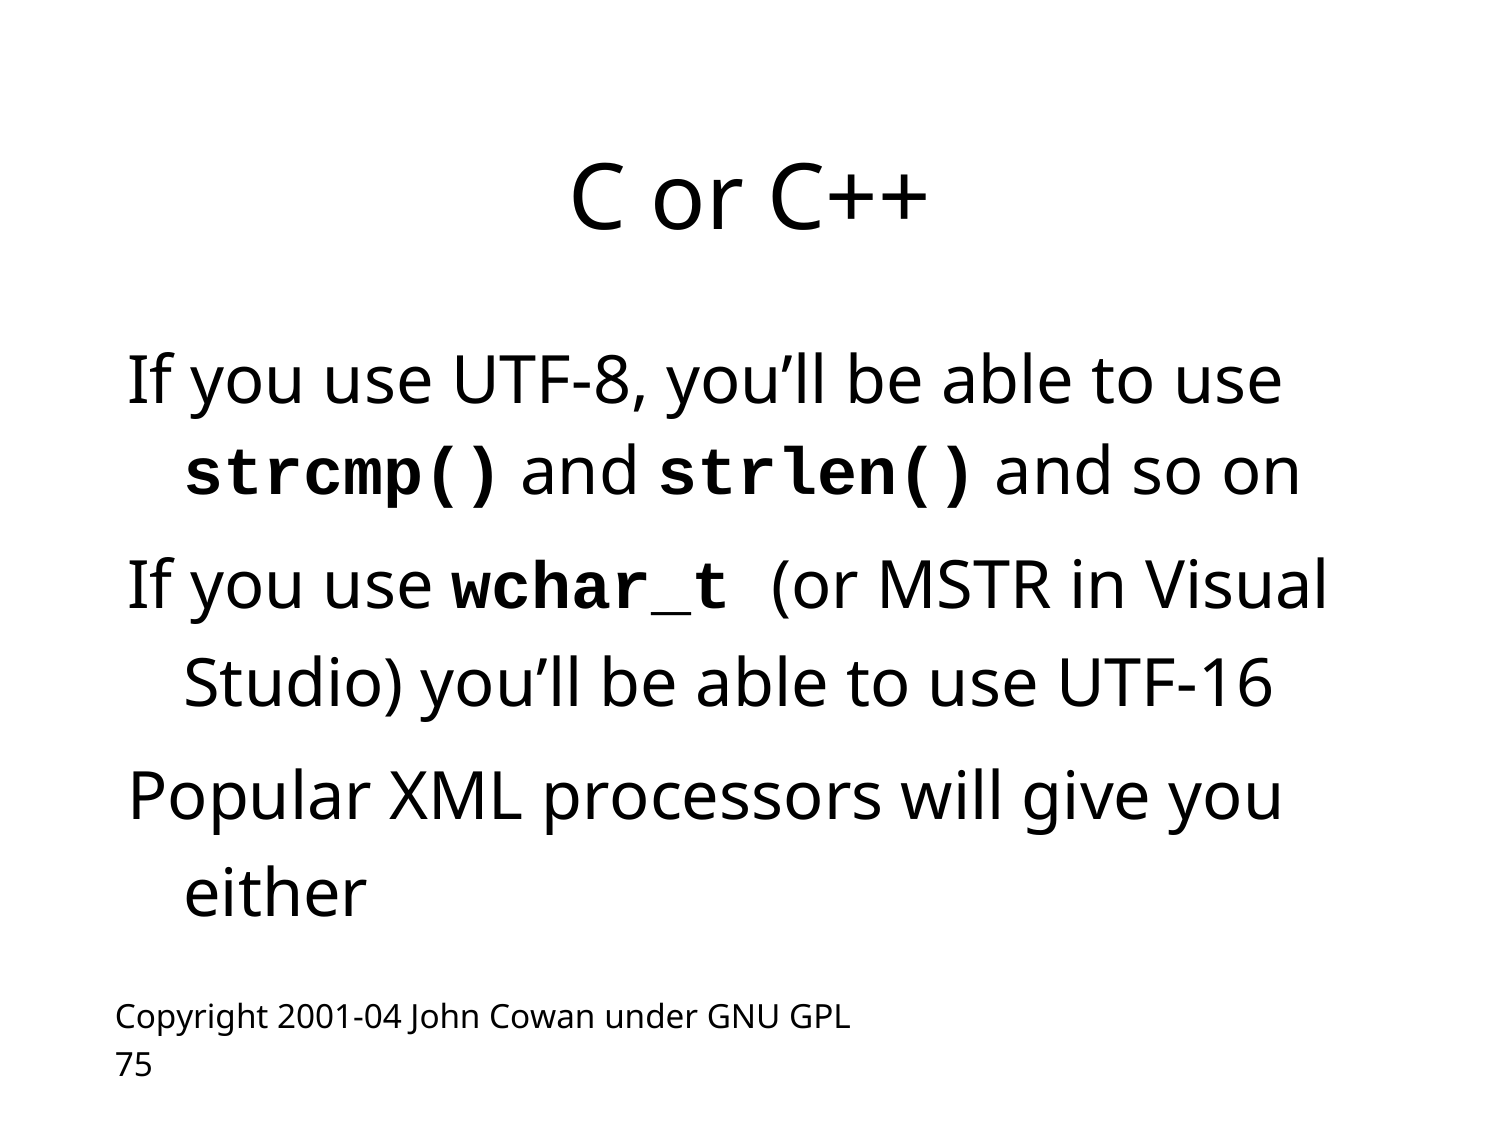

# C or C++
If you use UTF-8, you’ll be able to use strcmp() and strlen() and so on
If you use wchar_t (or MSTR in Visual Studio) you’ll be able to use UTF-16
Popular XML processors will give you either